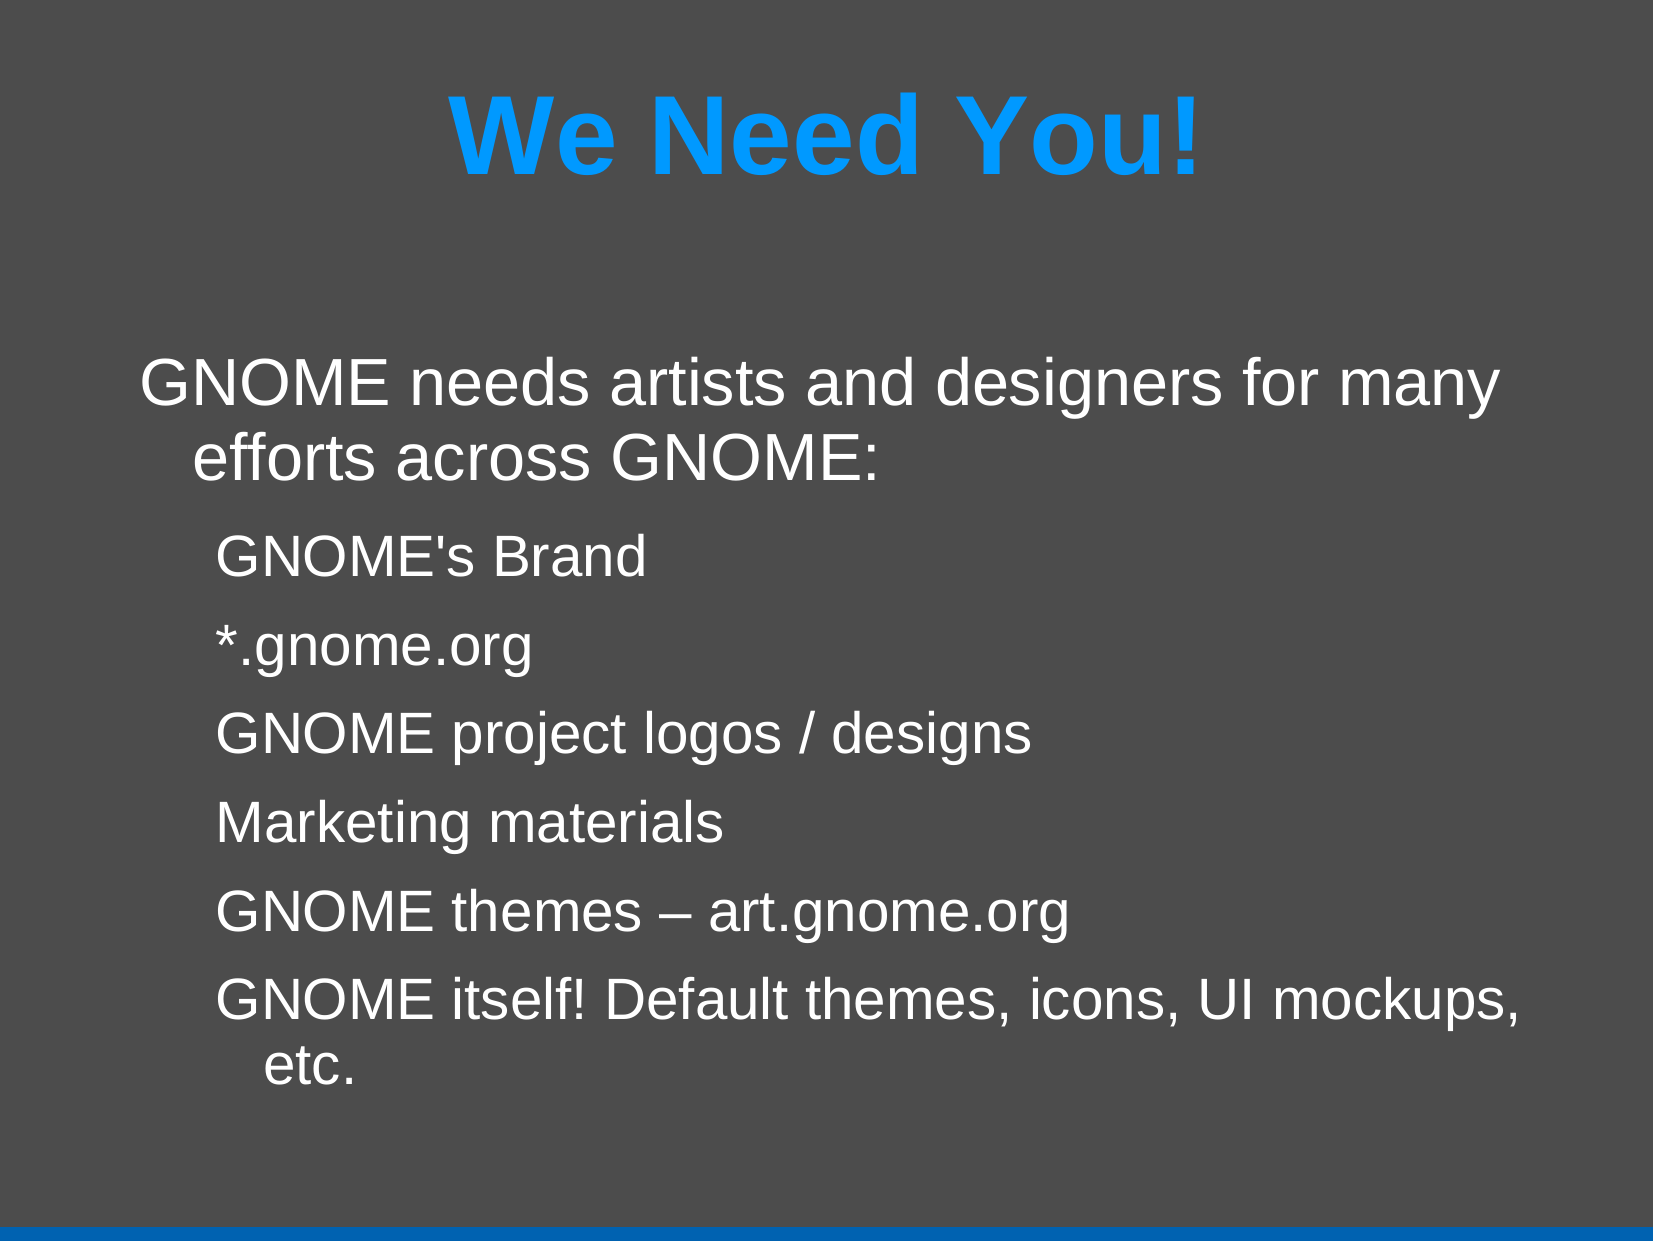

# We Need You!
GNOME needs artists and designers for many efforts across GNOME:
GNOME's Brand
*.gnome.org
GNOME project logos / designs
Marketing materials
GNOME themes – art.gnome.org
GNOME itself! Default themes, icons, UI mockups, etc.